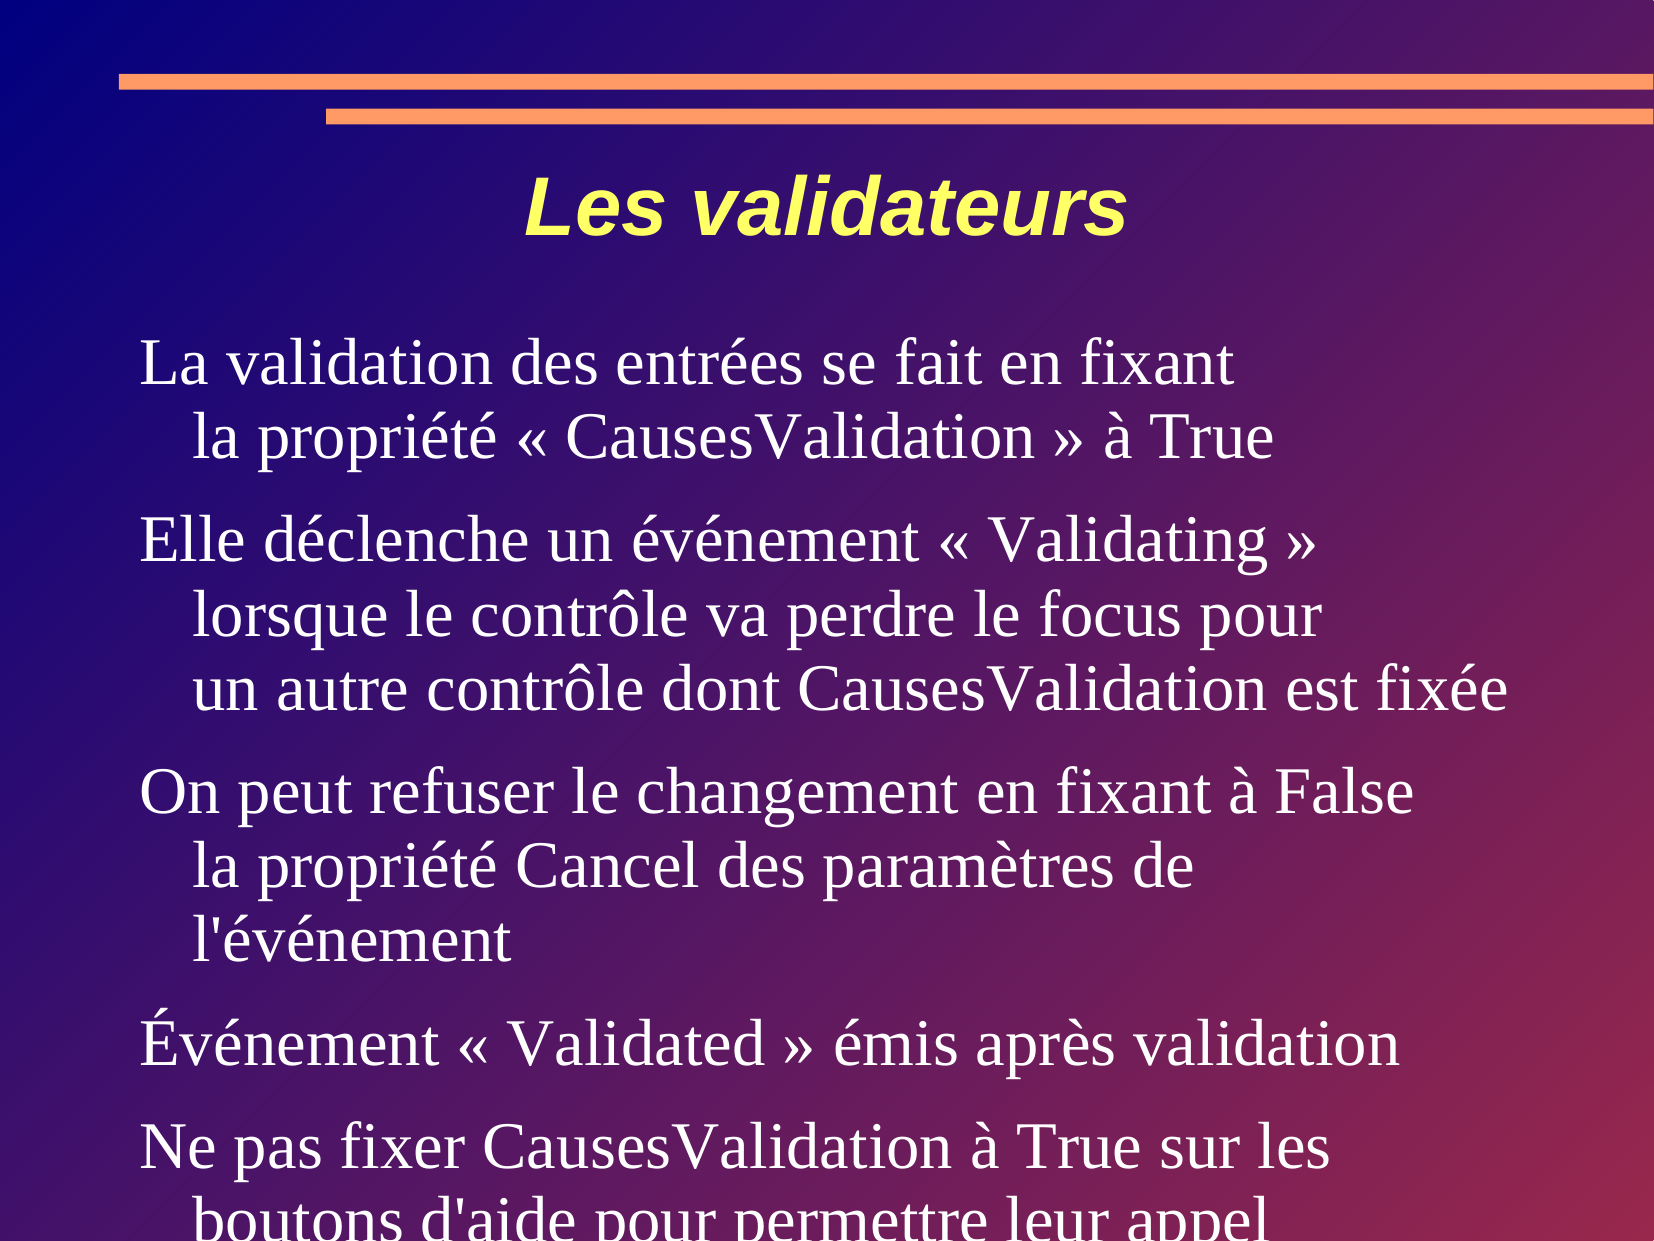

# Les validateurs
La validation des entrées se fait en fixant
la propriété « CausesValidation » à True
Elle déclenche un événement « Validating »
lorsque le contrôle va perdre le focus pour
un autre contrôle dont CausesValidation est fixée
On peut refuser le changement en fixant à False
la propriété Cancel des paramètres de l'événement
Événement « Validated » émis après validation
Ne pas fixer CausesValidation à True sur les boutons d'aide pour permettre leur appel